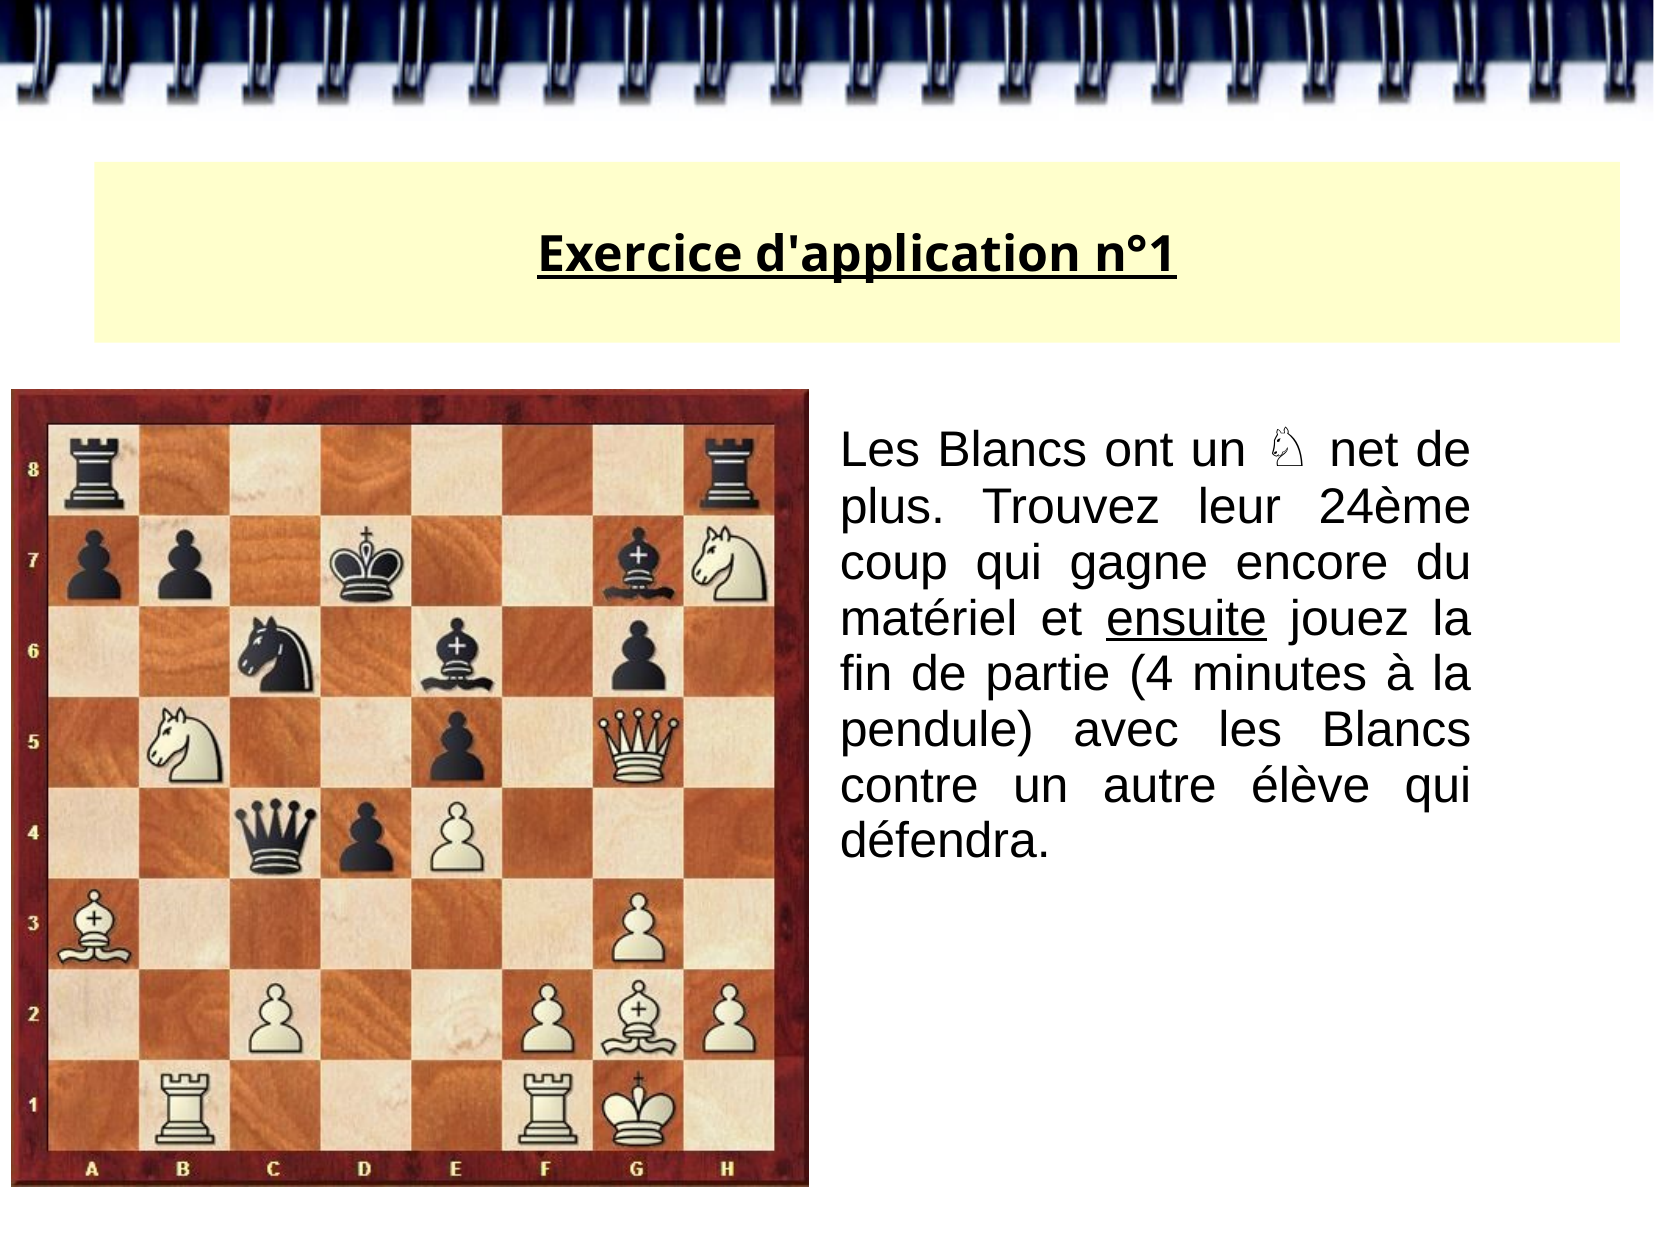

Les Blancs ont un ♘ net de plus. Trouvez leur 24ème coup qui gagne encore du matériel et ensuite jouez la fin de partie (4 minutes à la pendule) avec les Blancs contre un autre élève qui défendra.
# Exercice d'application n°1